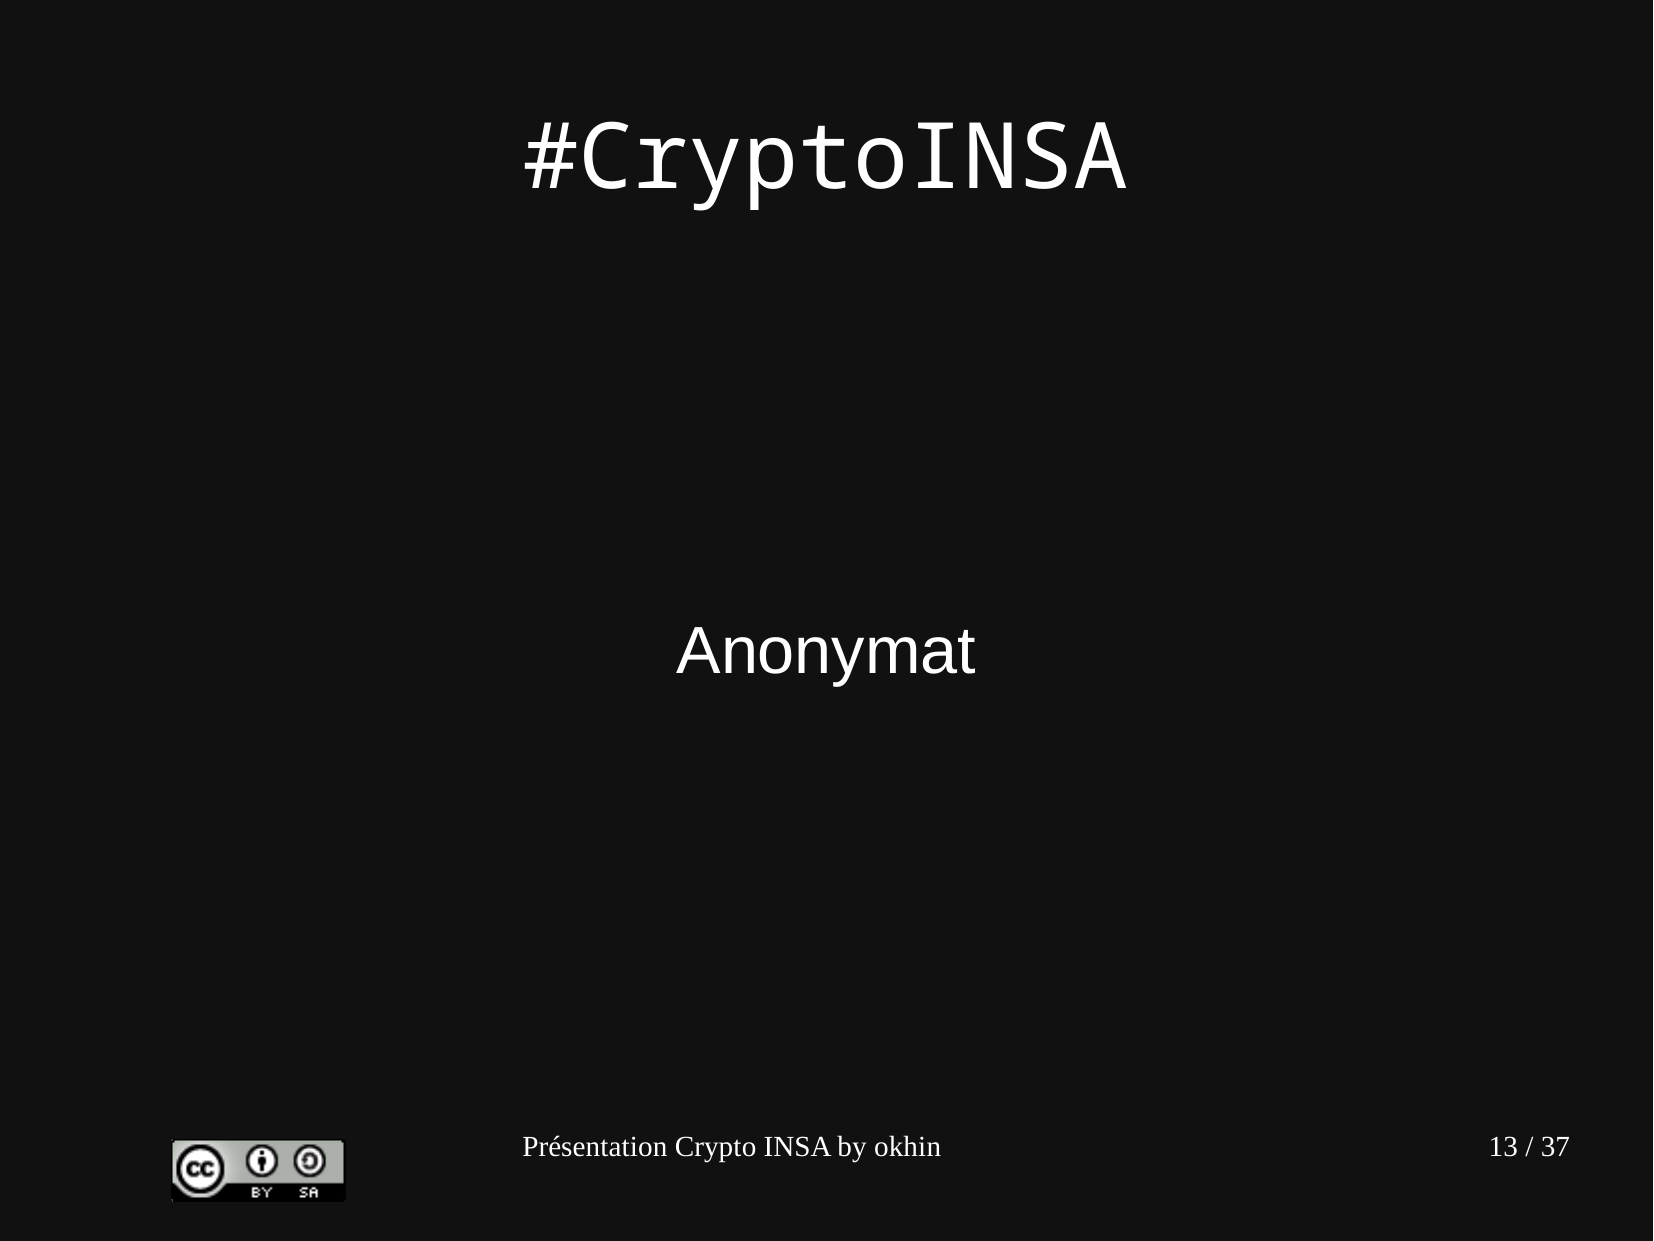

# #CryptoINSA
Anonymat
Présentation Crypto INSA by okhin
13